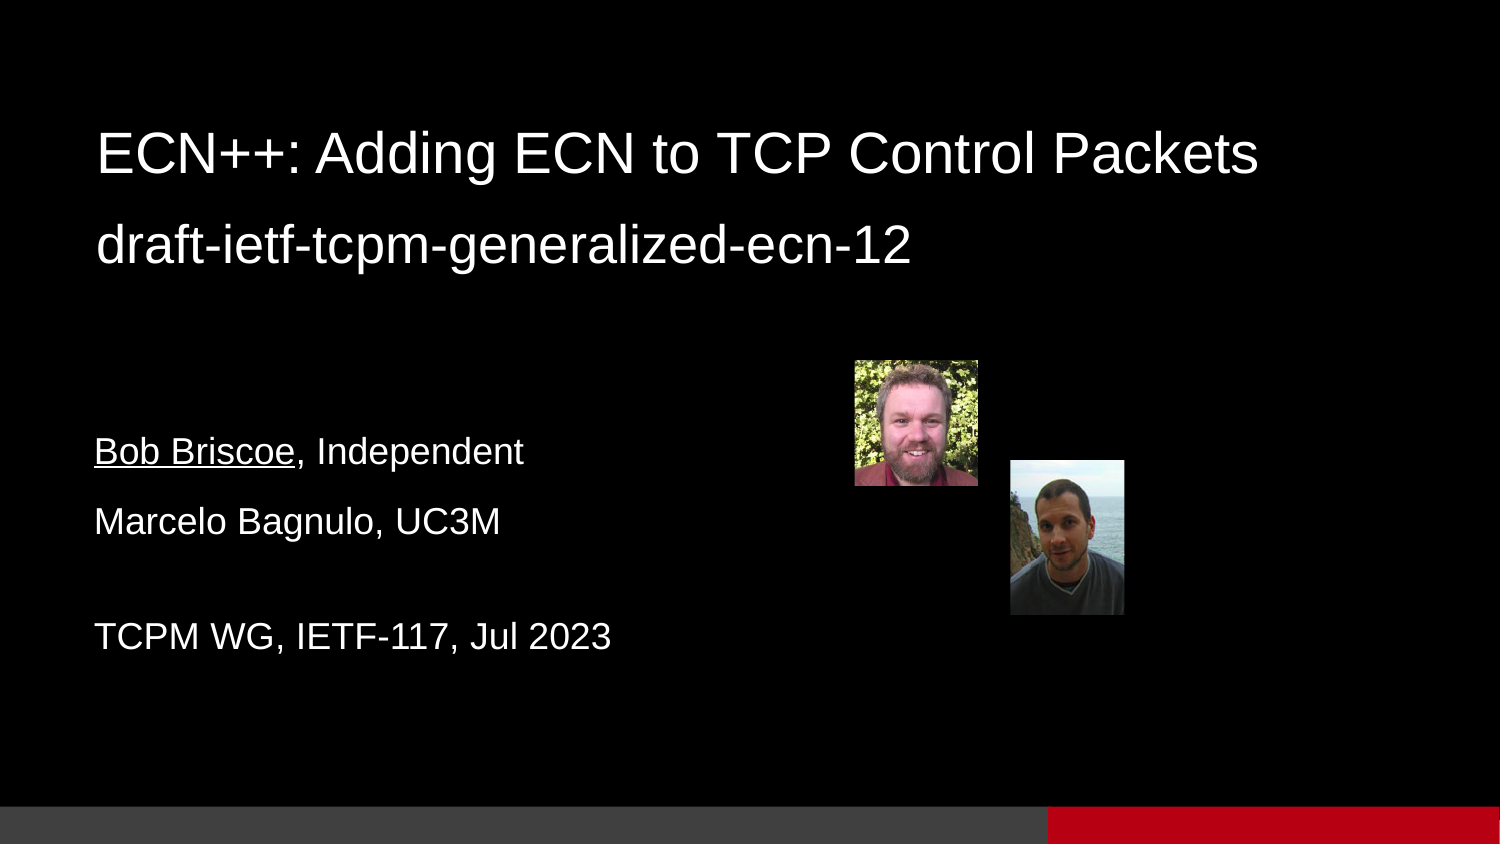

ECN++: Adding ECN to TCP Control Packets
draft-ietf-tcpm-generalized-ecn-12
Bob Briscoe, Independent
Marcelo Bagnulo, UC3M
TCPM WG, IETF-117, Jul 2023